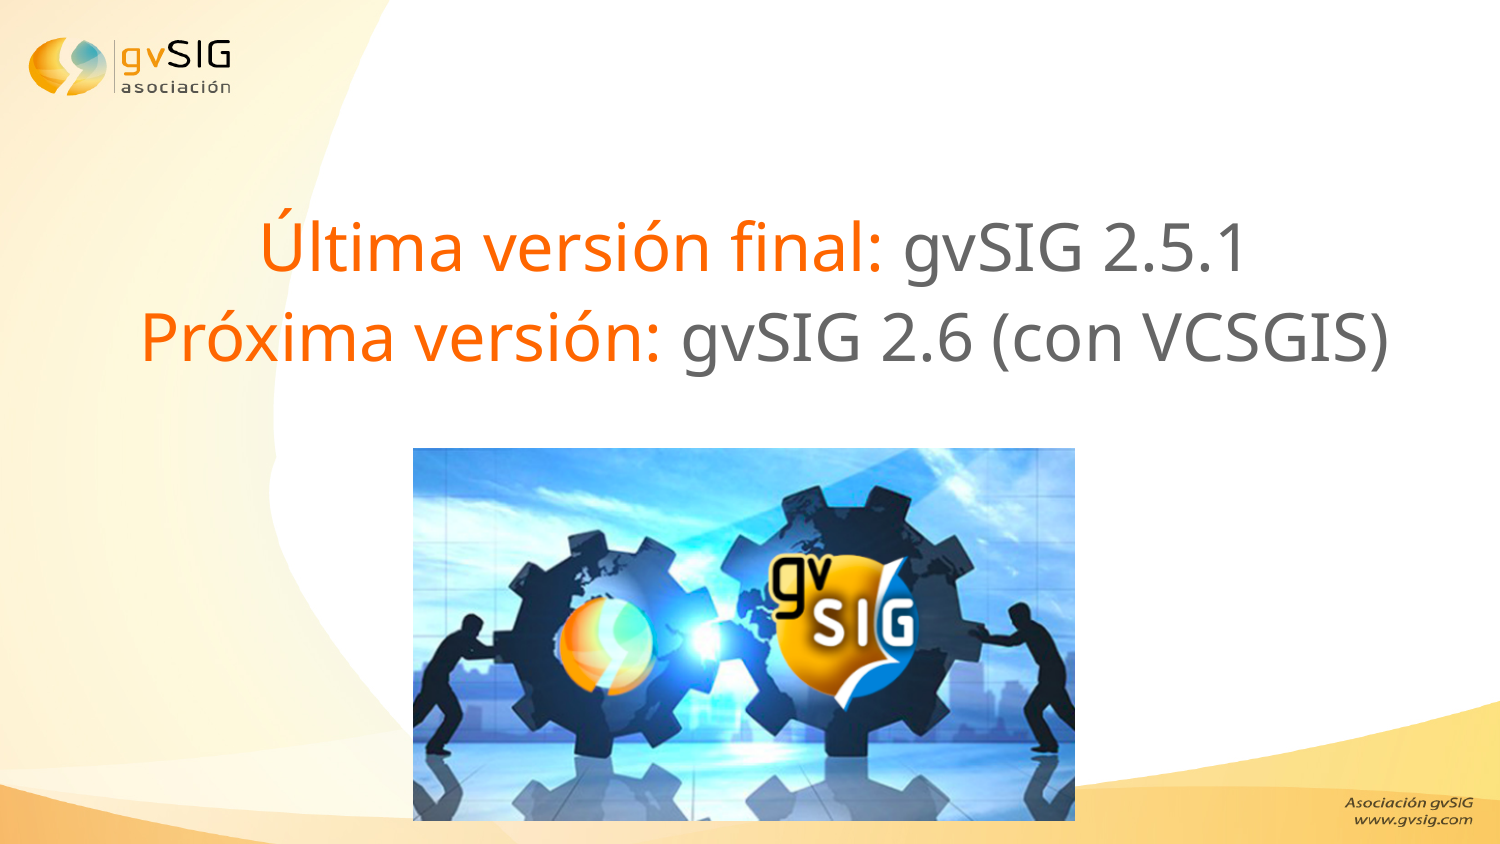

# Última versión final: gvSIG 2.5.1 Próxima versión: gvSIG 2.6 (con VCSGIS)